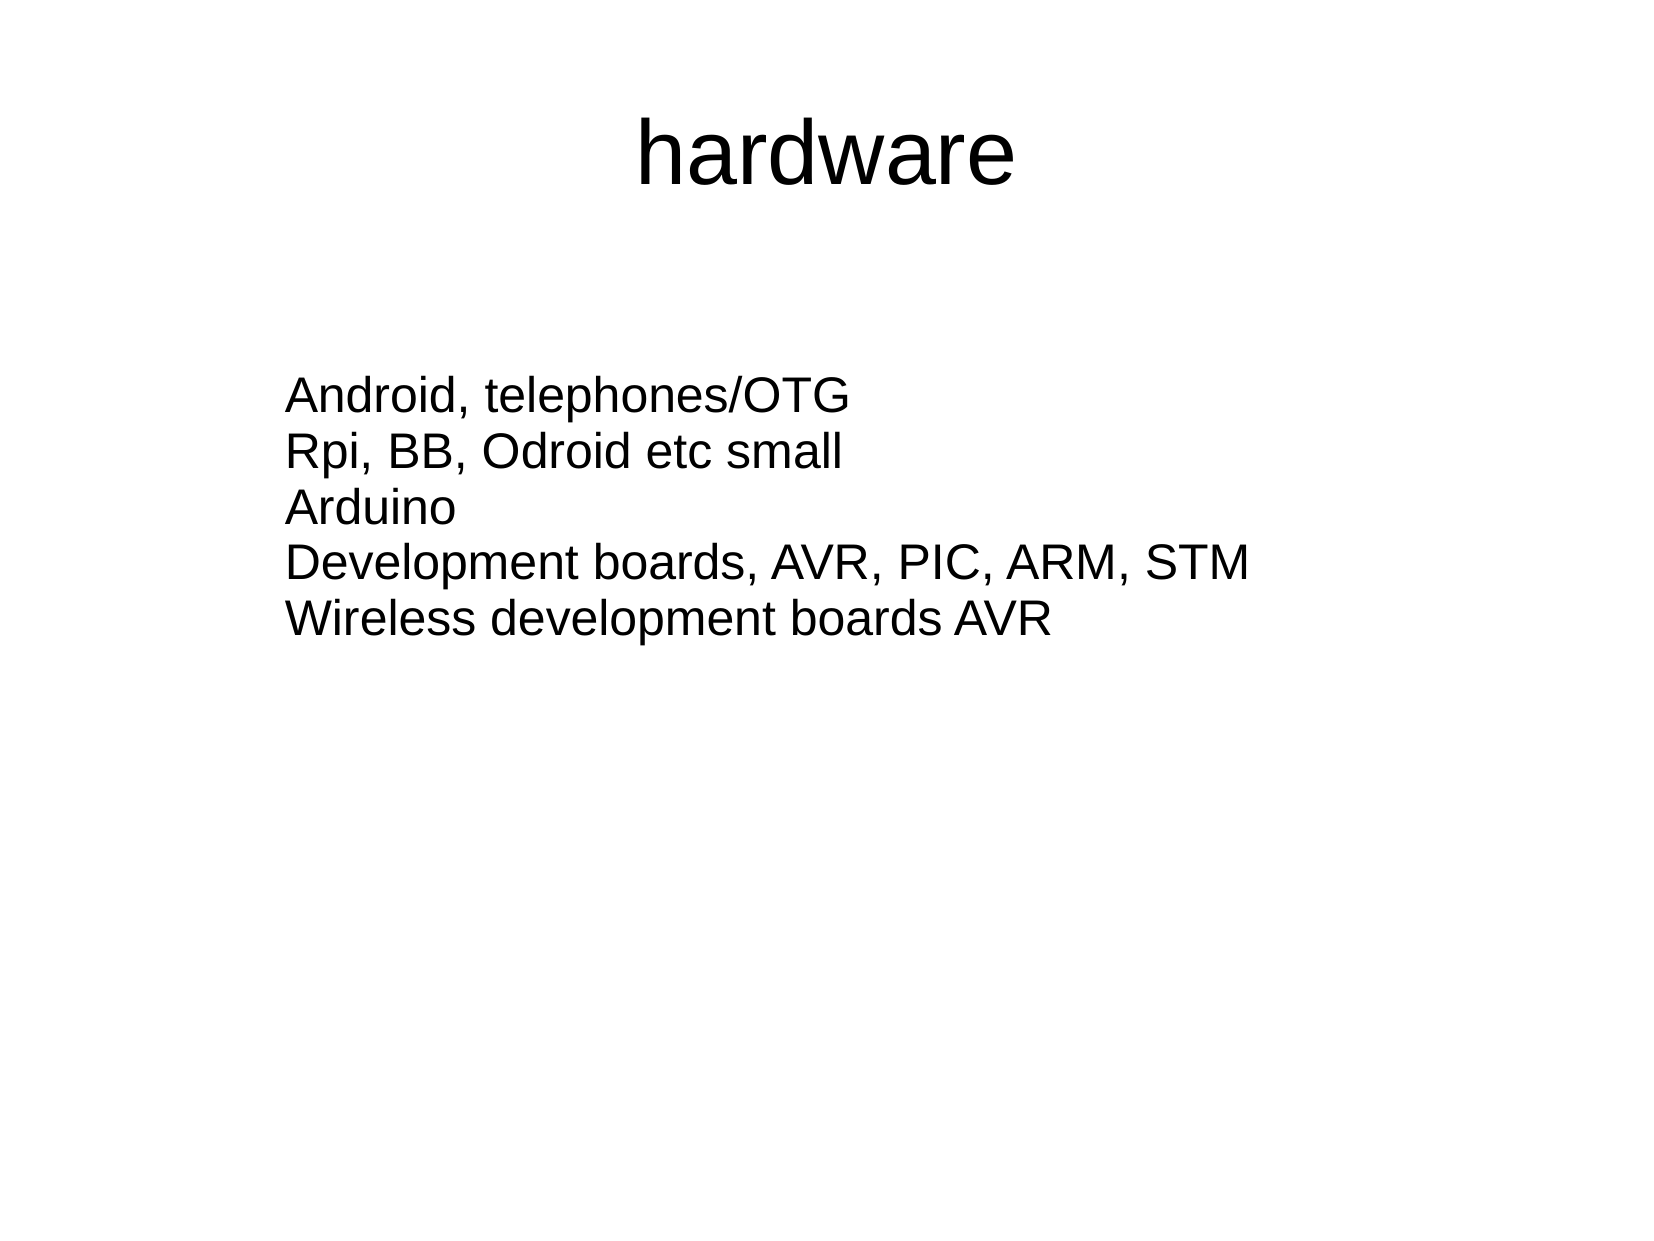

# hardware
Android, telephones/OTG
Rpi, BB, Odroid etc small
Arduino
Development boards, AVR, PIC, ARM, STM
Wireless development boards AVR